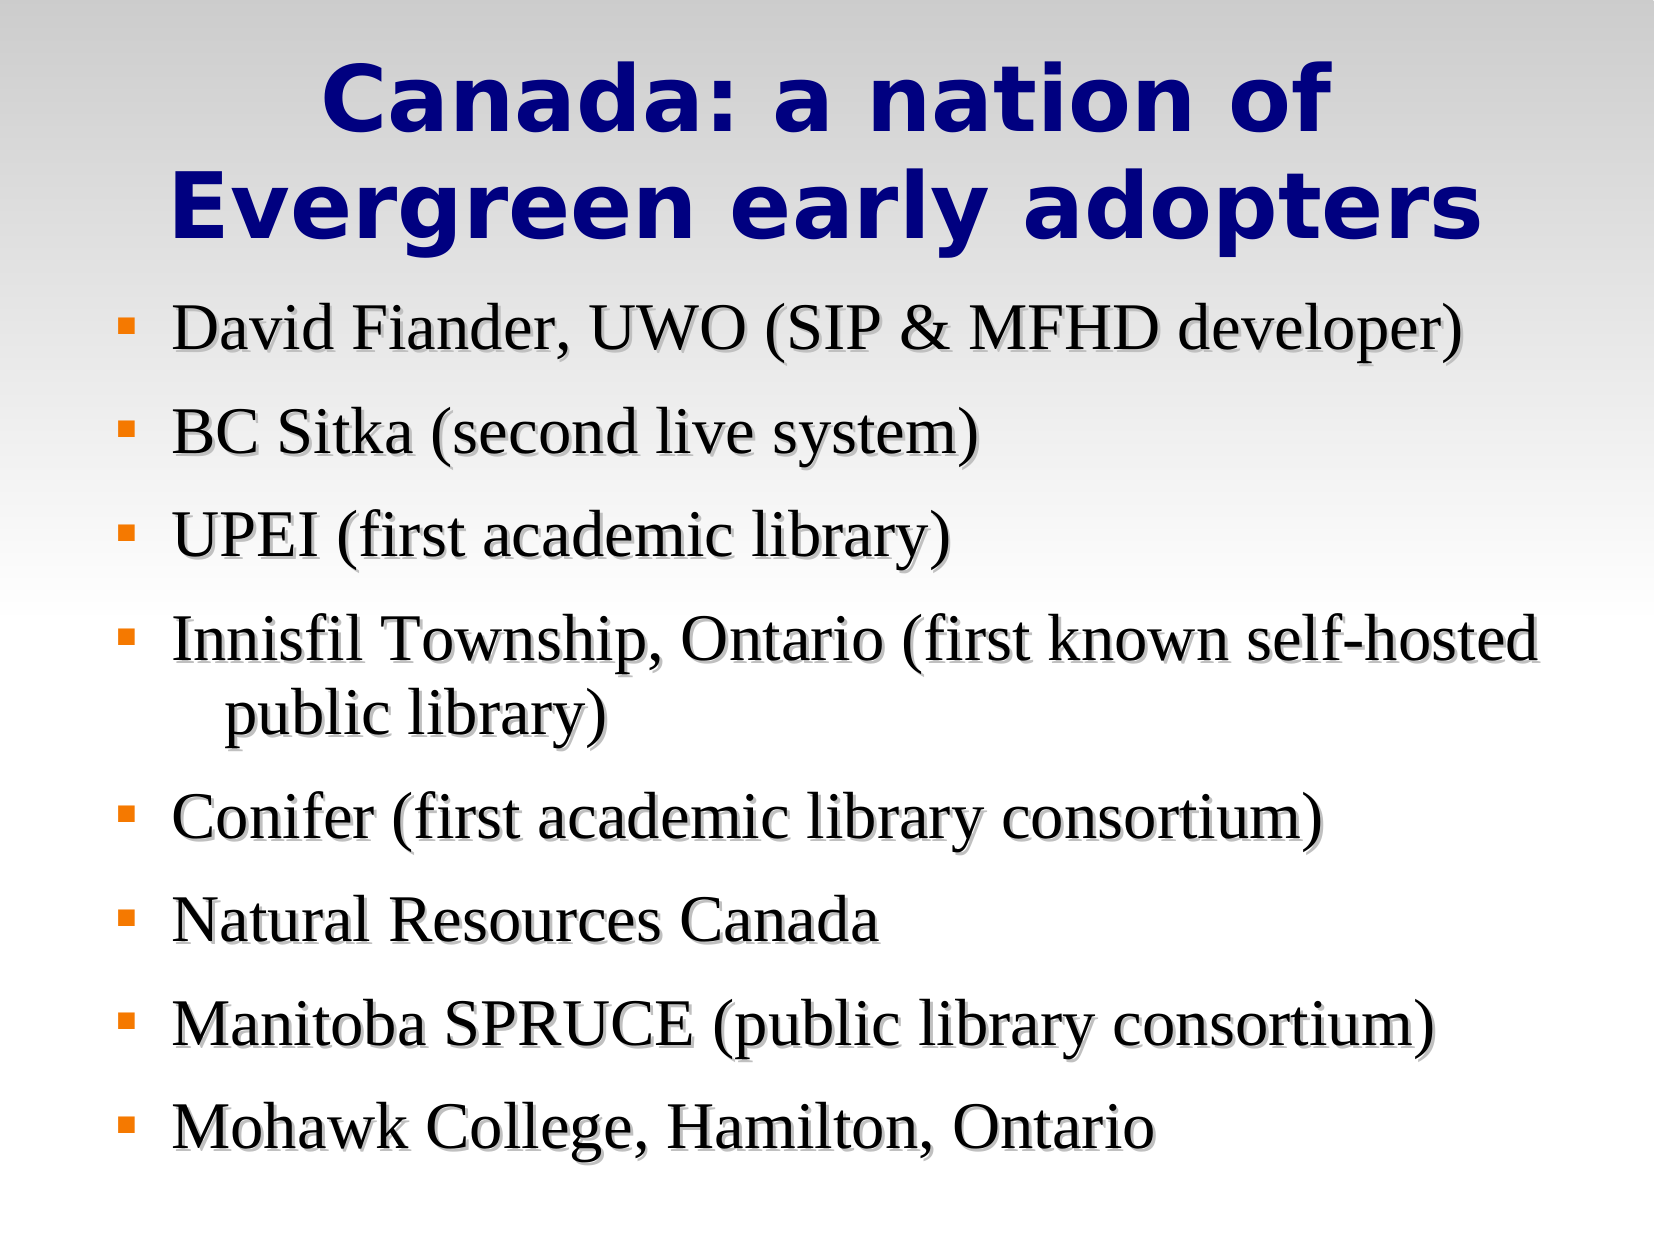

# Canada: a nation of Evergreen early adopters
David Fiander, UWO (SIP & MFHD developer)
BC Sitka (second live system)
UPEI (first academic library)
Innisfil Township, Ontario (first known self-hosted public library)
Conifer (first academic library consortium)
Natural Resources Canada
Manitoba SPRUCE (public library consortium)
Mohawk College, Hamilton, Ontario